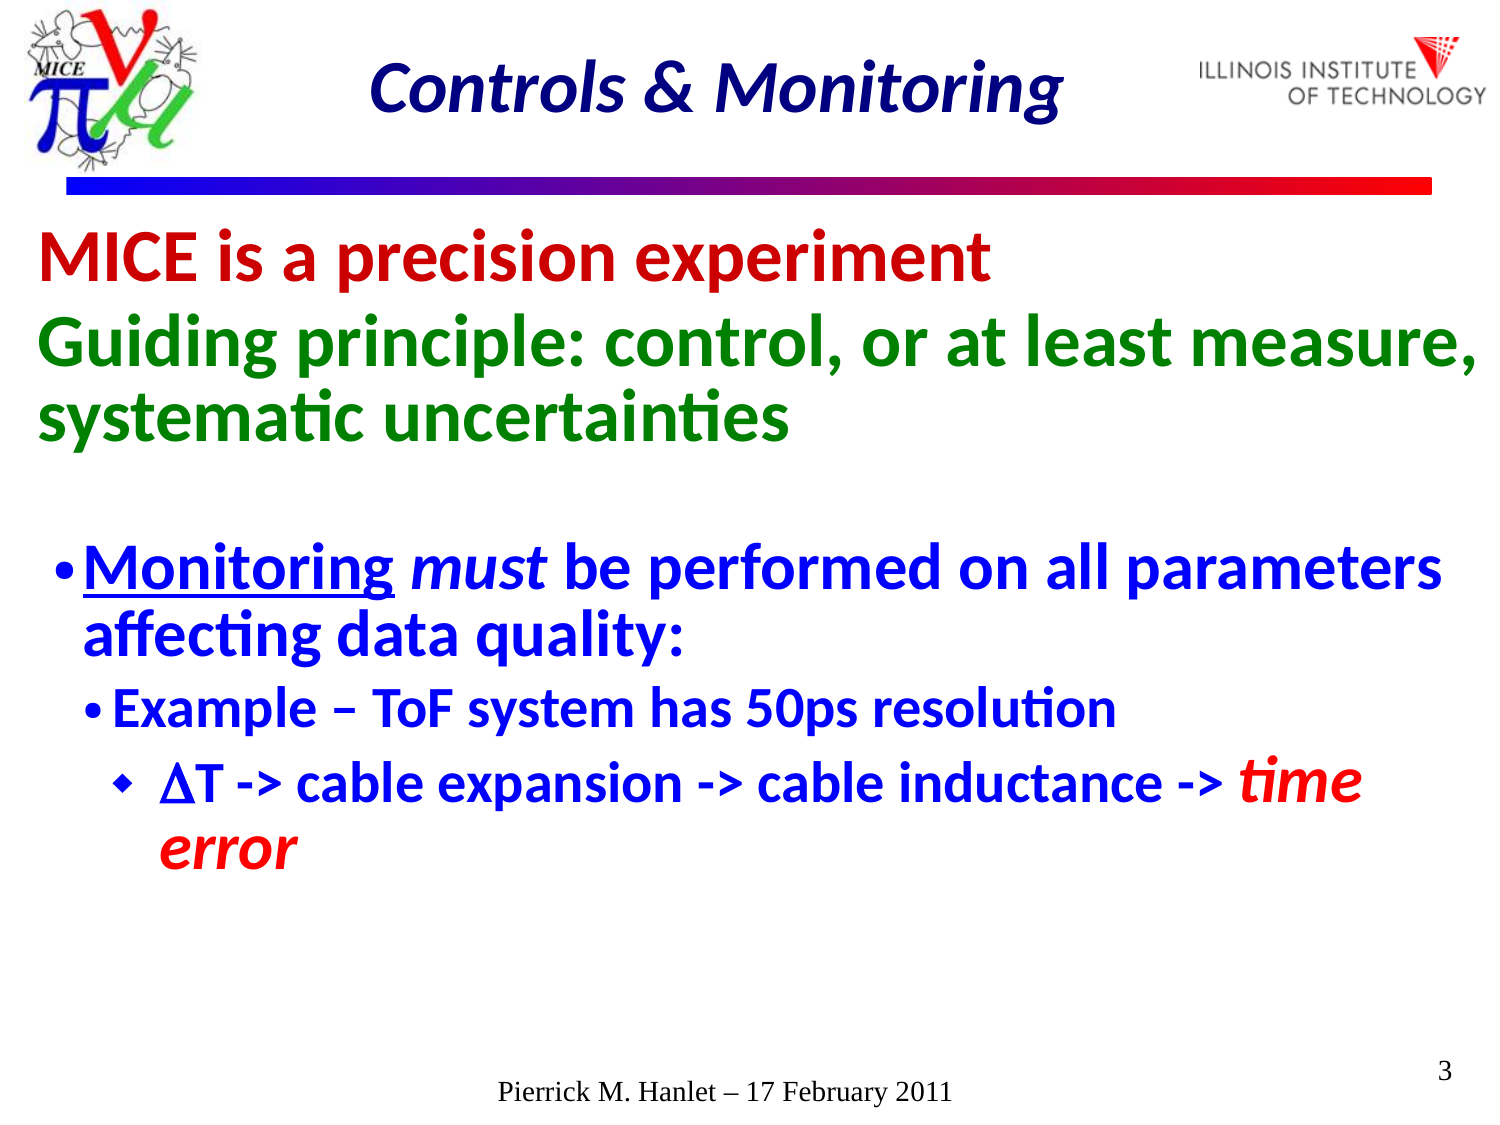

# Controls & Monitoring
MICE is a precision experiment
Guiding principle: control, or at least measure, systematic uncertainties
Monitoring must be performed on all parameters affecting data quality:
Example – ToF system has 50ps resolution
DT -> cable expansion -> cable inductance -> time error
3